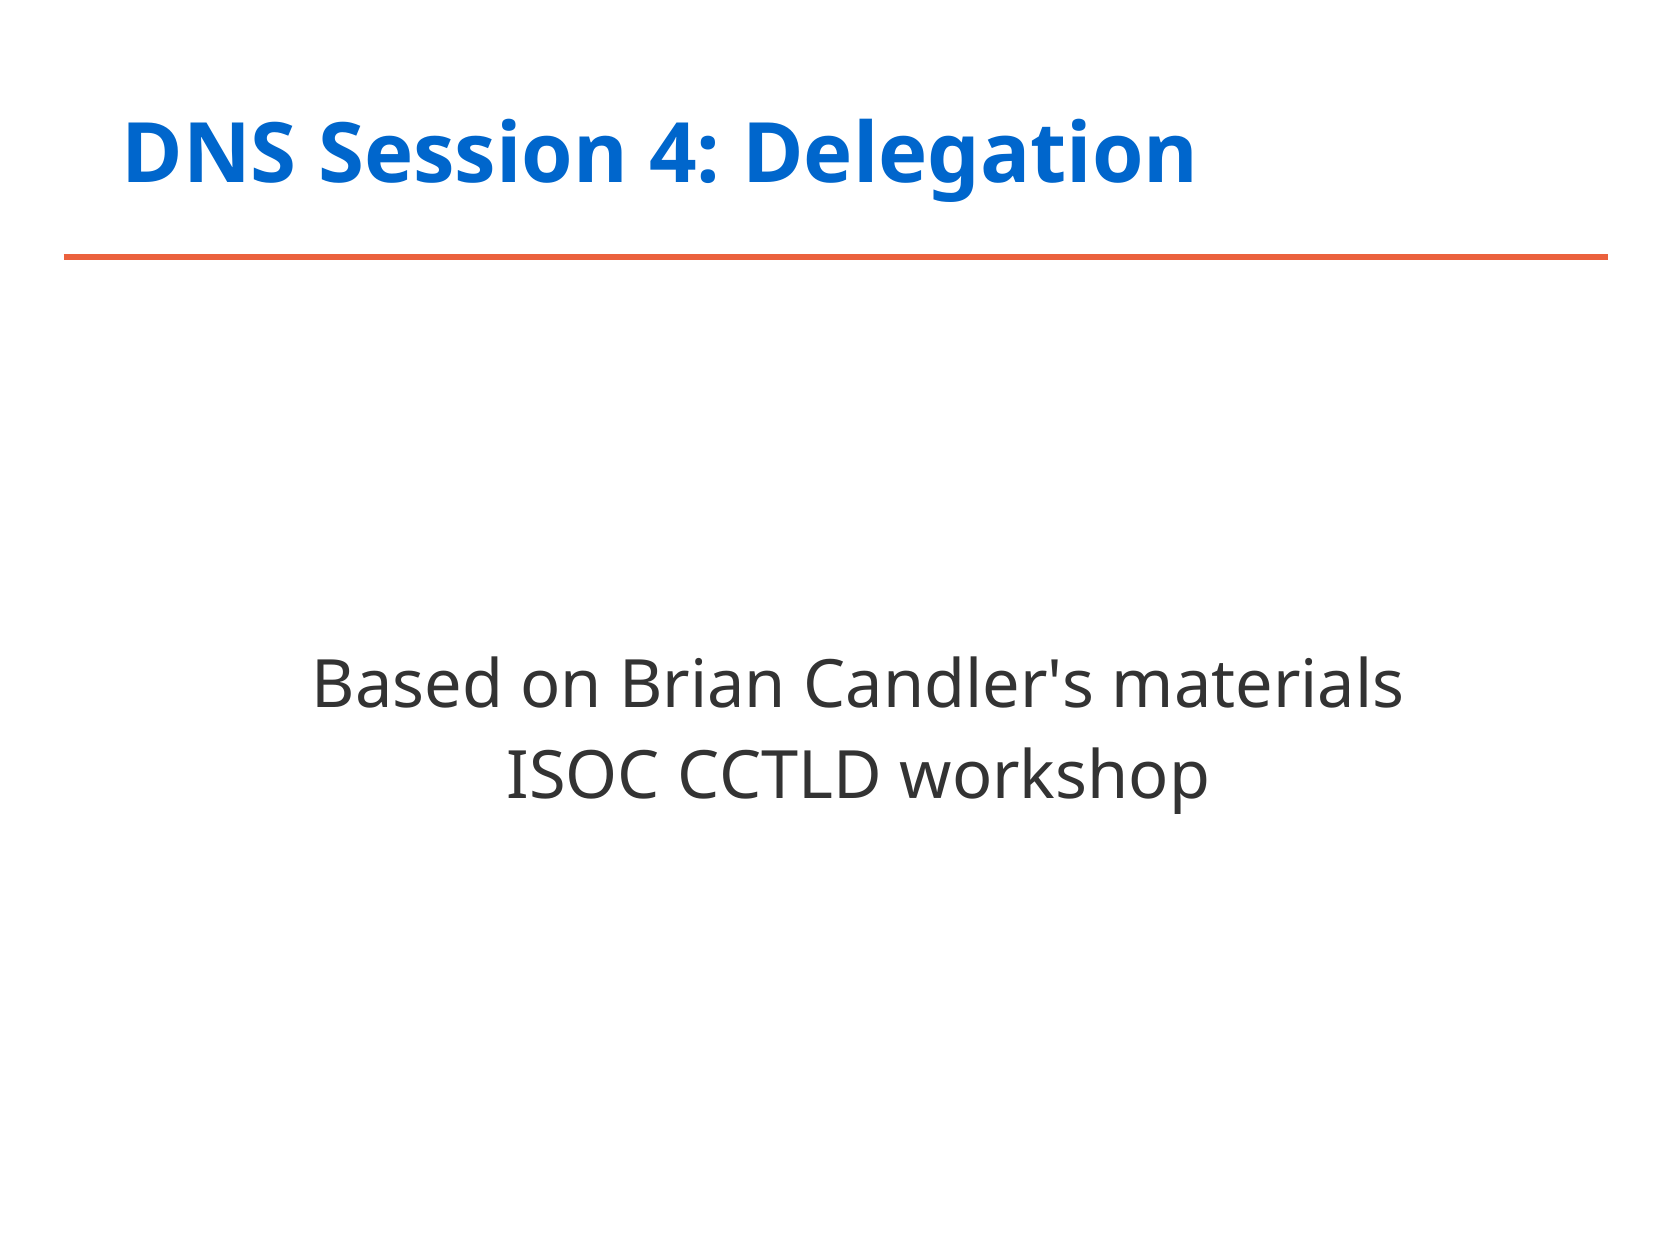

# DNS Session 4: Delegation
Based on Brian Candler's materials
ISOC CCTLD workshop